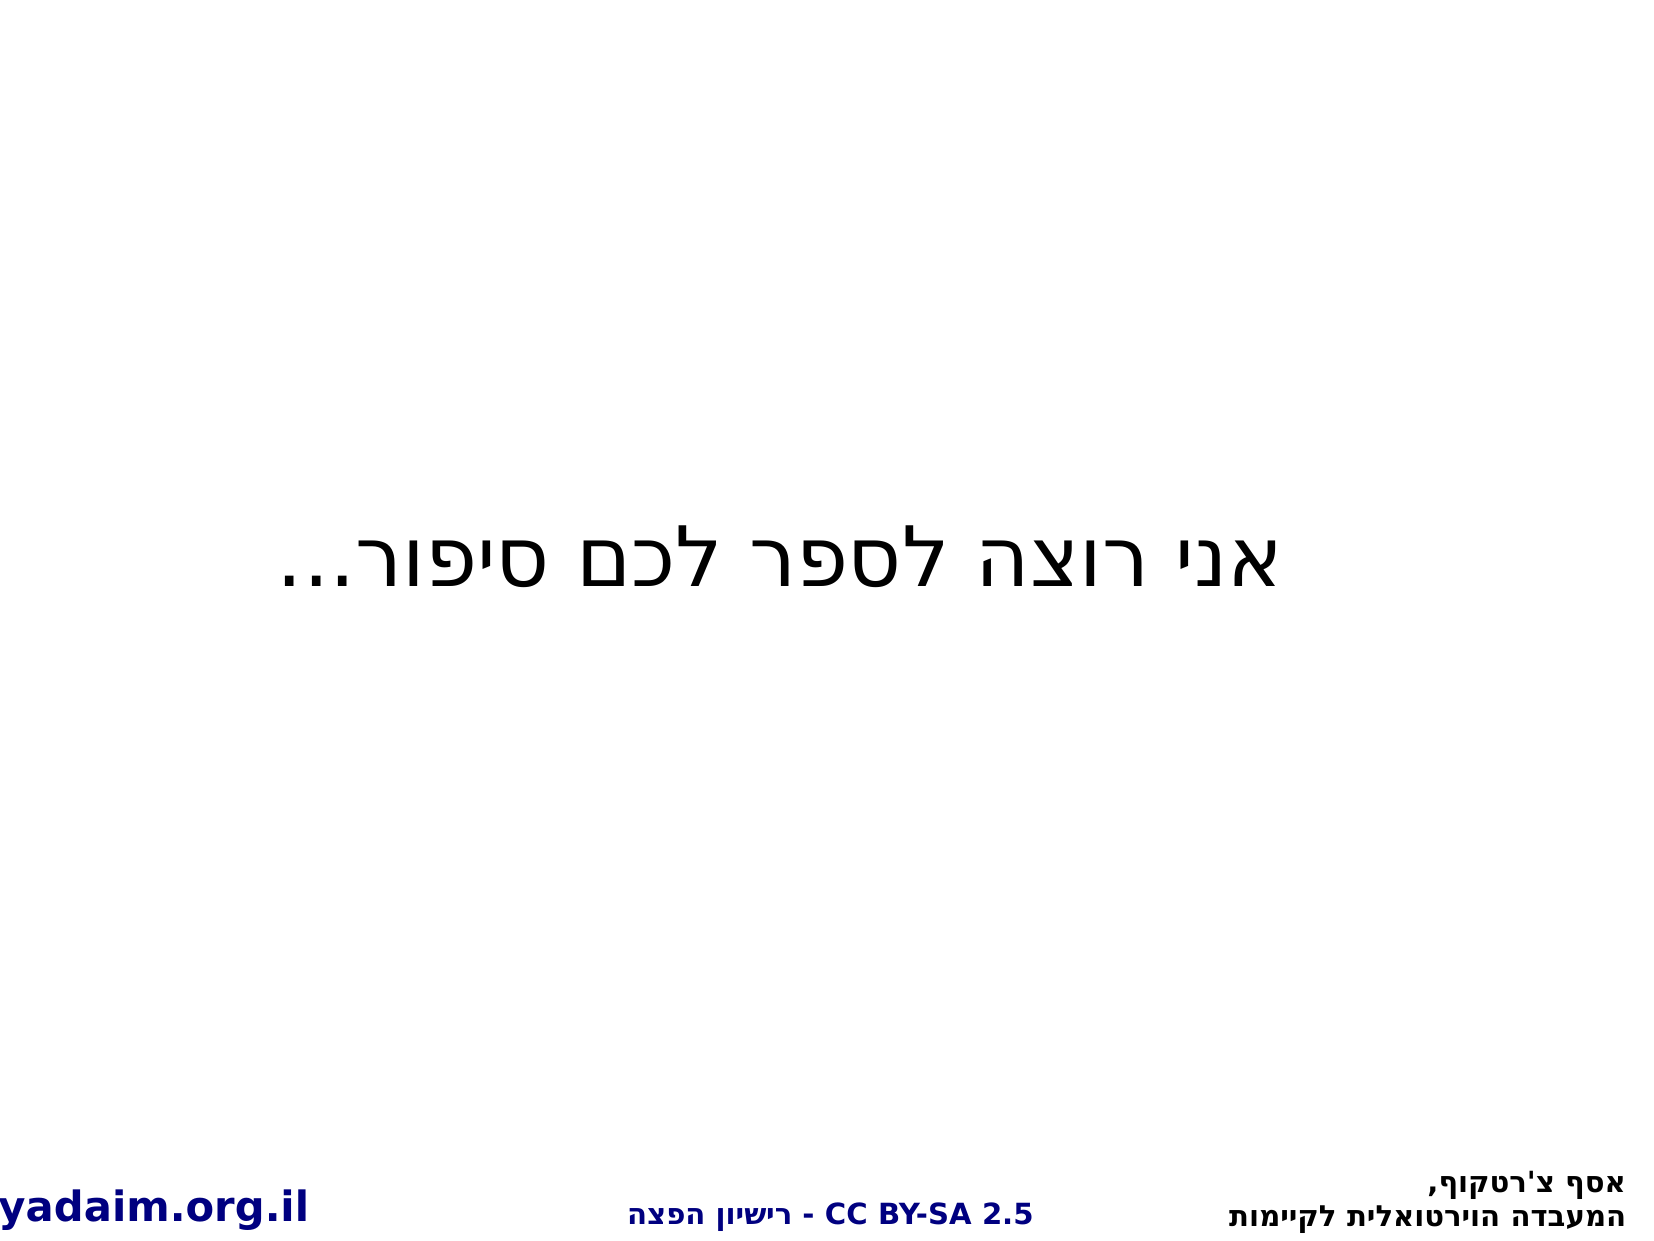

אני רוצה לספר לכם סיפור...
אסף צ'רטקוף,
המעבדה הוירטואלית לקיימות
bayadaim.org.il
רישיון הפצה - CC BY-SA 2.5